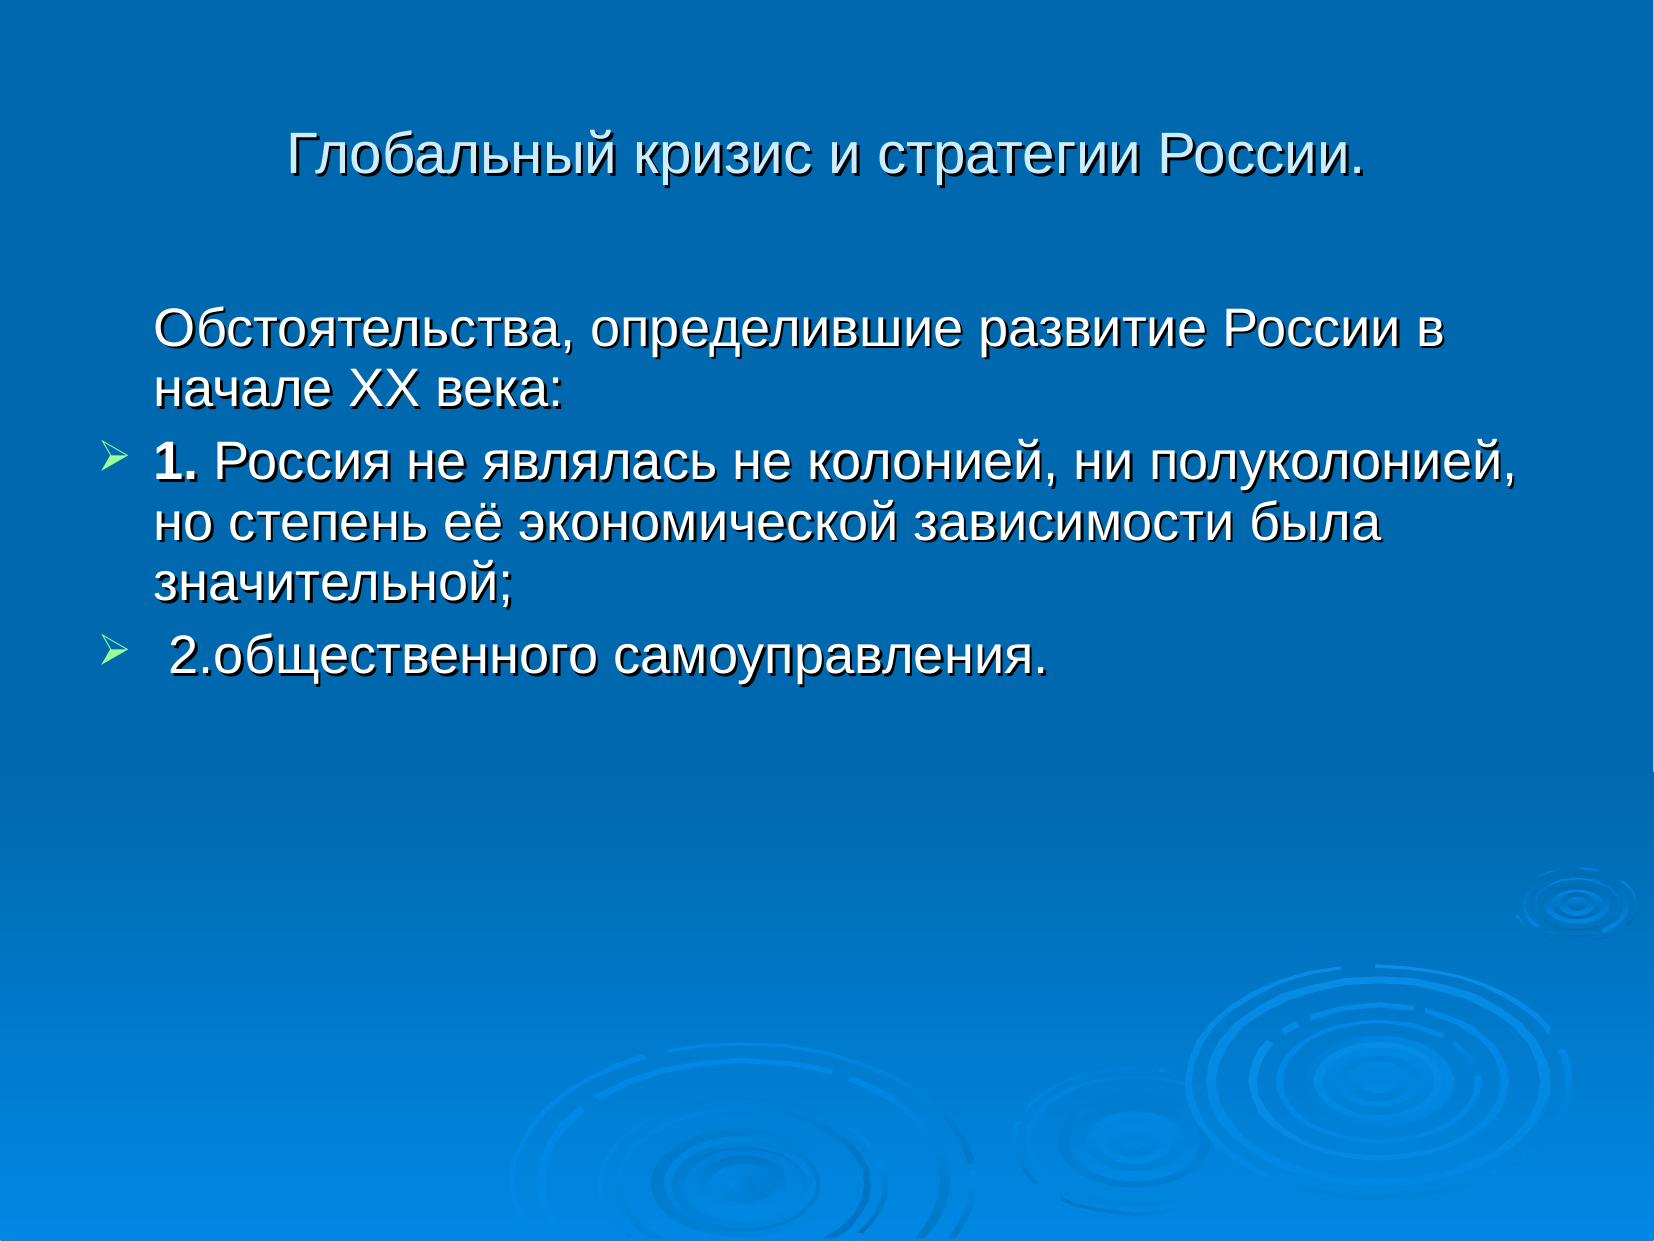

# Глобальный кризис и стратегии России.
Обстоятельства, определившие развитие России в начале ХХ века:
1. Россия не являлась не колонией, ни полуколонией, но степень её экономической зависимости была значительной;
 2.общественного самоуправления.